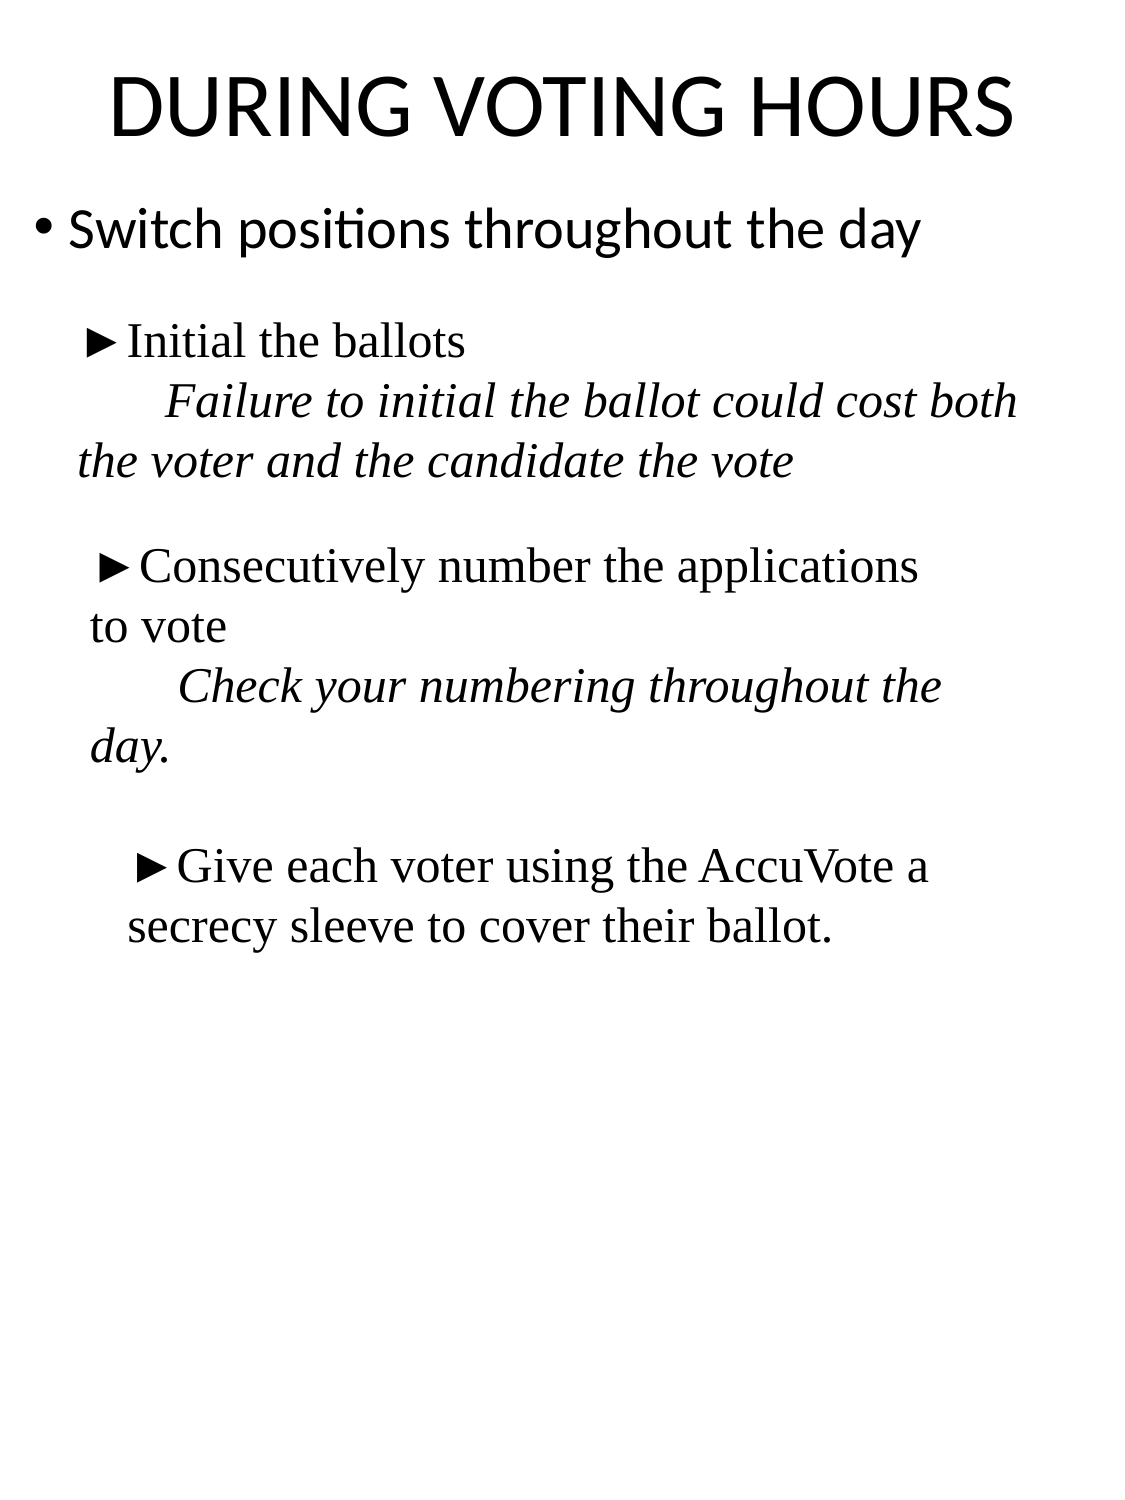

DURING VOTING HOURS
Switch positions throughout the day
►Initial the ballots
 Failure to initial the ballot could cost both the voter and the candidate the vote
►Consecutively number the applications to vote
 Check your numbering throughout the day.
►Give each voter using the AccuVote a secrecy sleeve to cover their ballot.